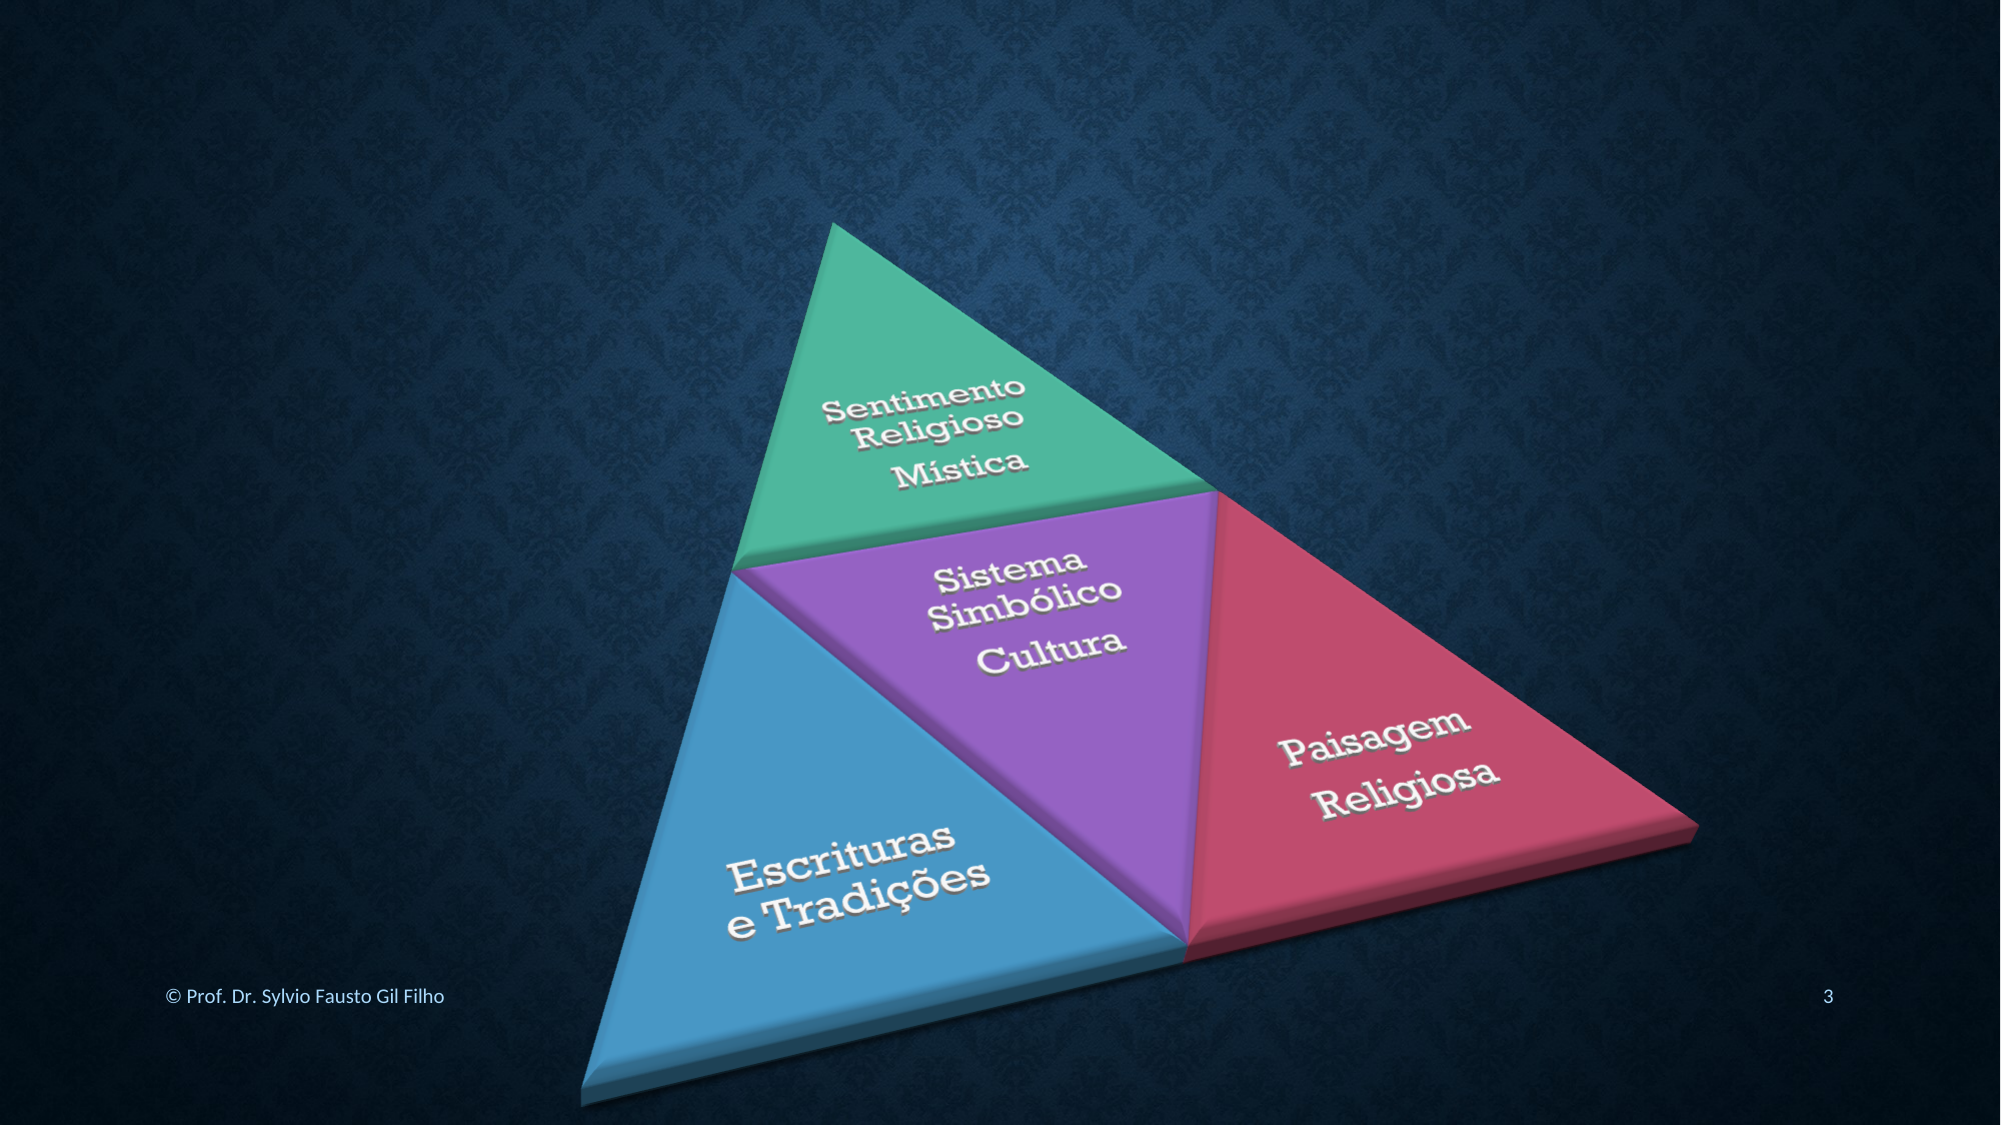

© Prof. Dr. Sylvio Fausto Gil Filho